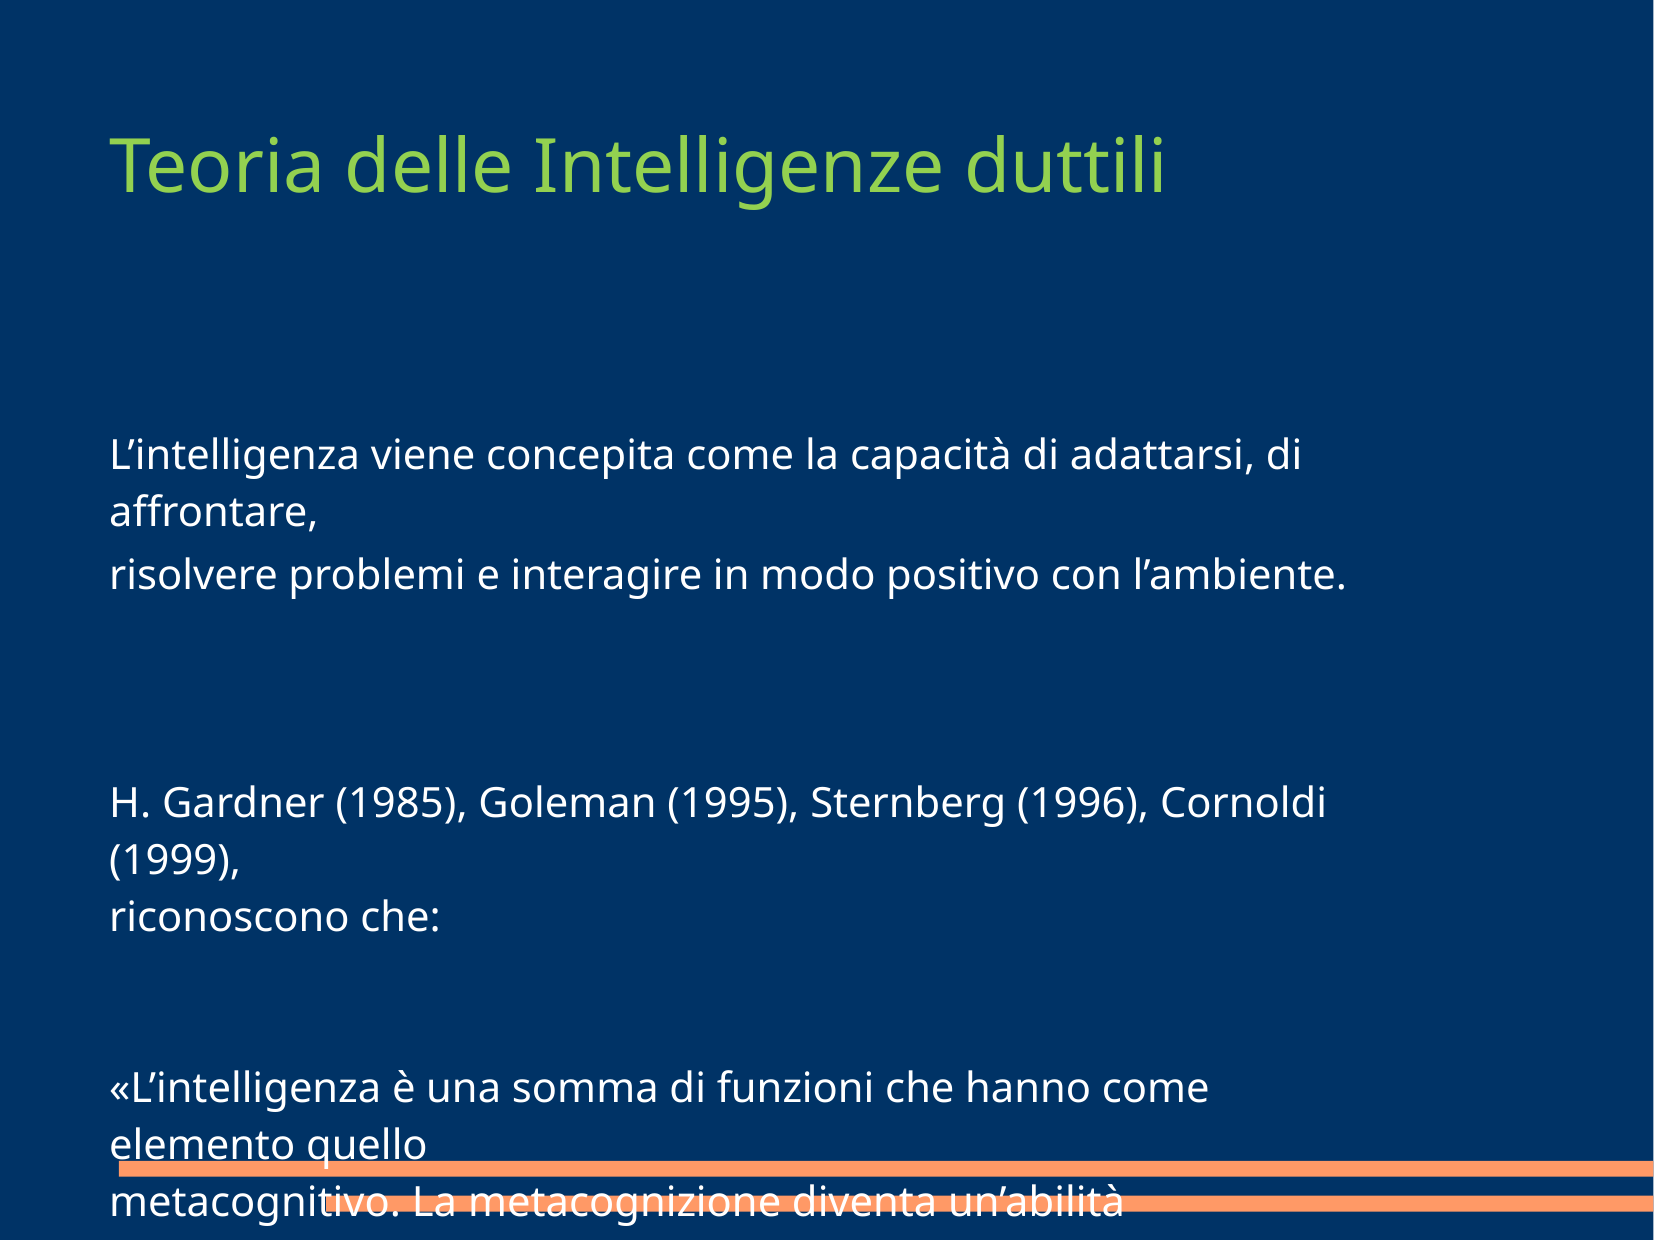

Teoria delle Intelligenze duttili
L’intelligenza viene concepita come la capacità di adattarsi, di affrontare,
risolvere problemi e interagire in modo positivo con l’ambiente.
H. Gardner (1985), Goleman (1995), Sternberg (1996), Cornoldi (1999),
riconoscono che:
«L’intelligenza è una somma di funzioni che hanno come elemento quello
metacognitivo. La metacognizione diventa un’abilità sovraordinata che
controlla, dirige e coordina l’attività cognitiva»